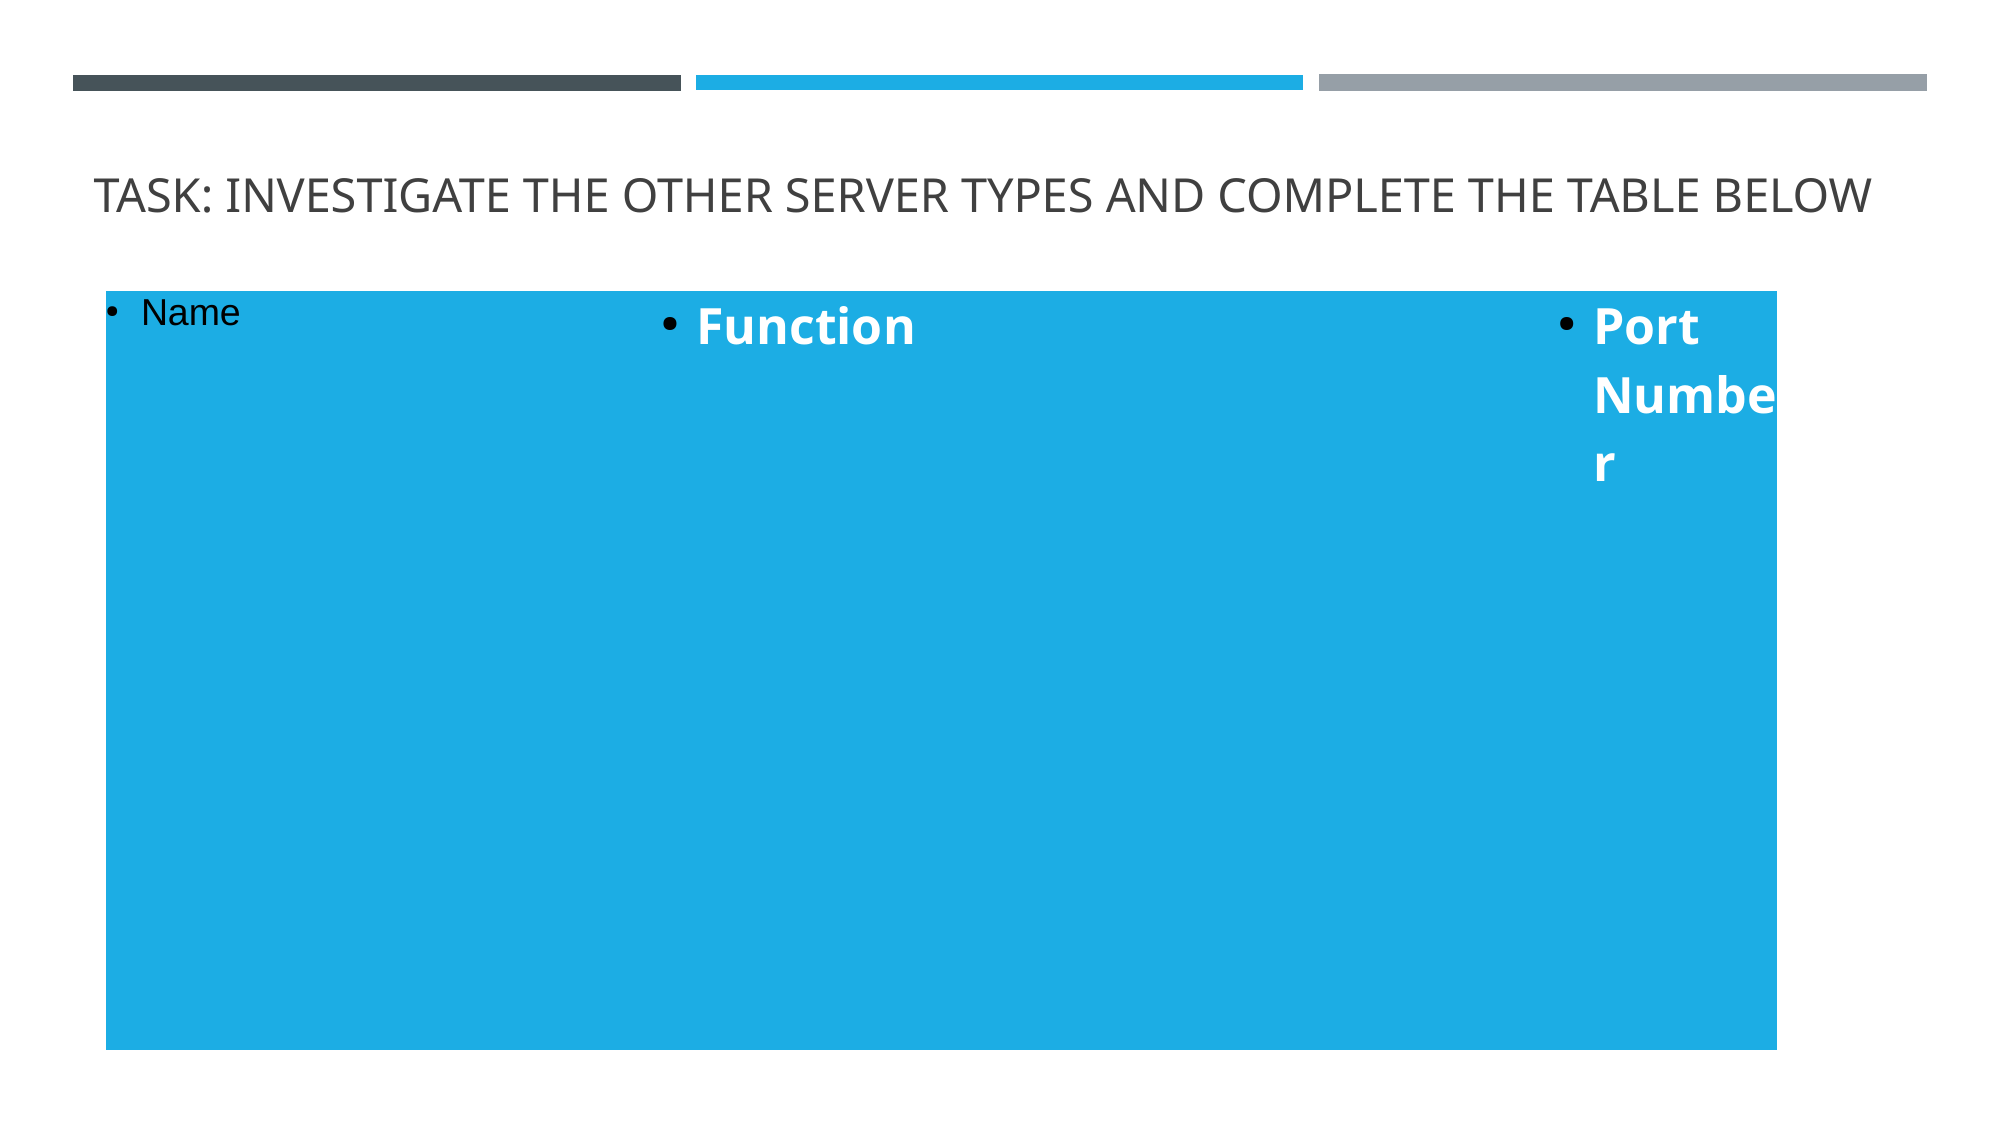

# Task: investigate the other Server types and complete the table below
| Name | Function | Port Number |
| --- | --- | --- |
| | | |
| | | |
| | | |
| | | |
| | | |
| | | |
| | | |
| | | |
| | | |
| | | |